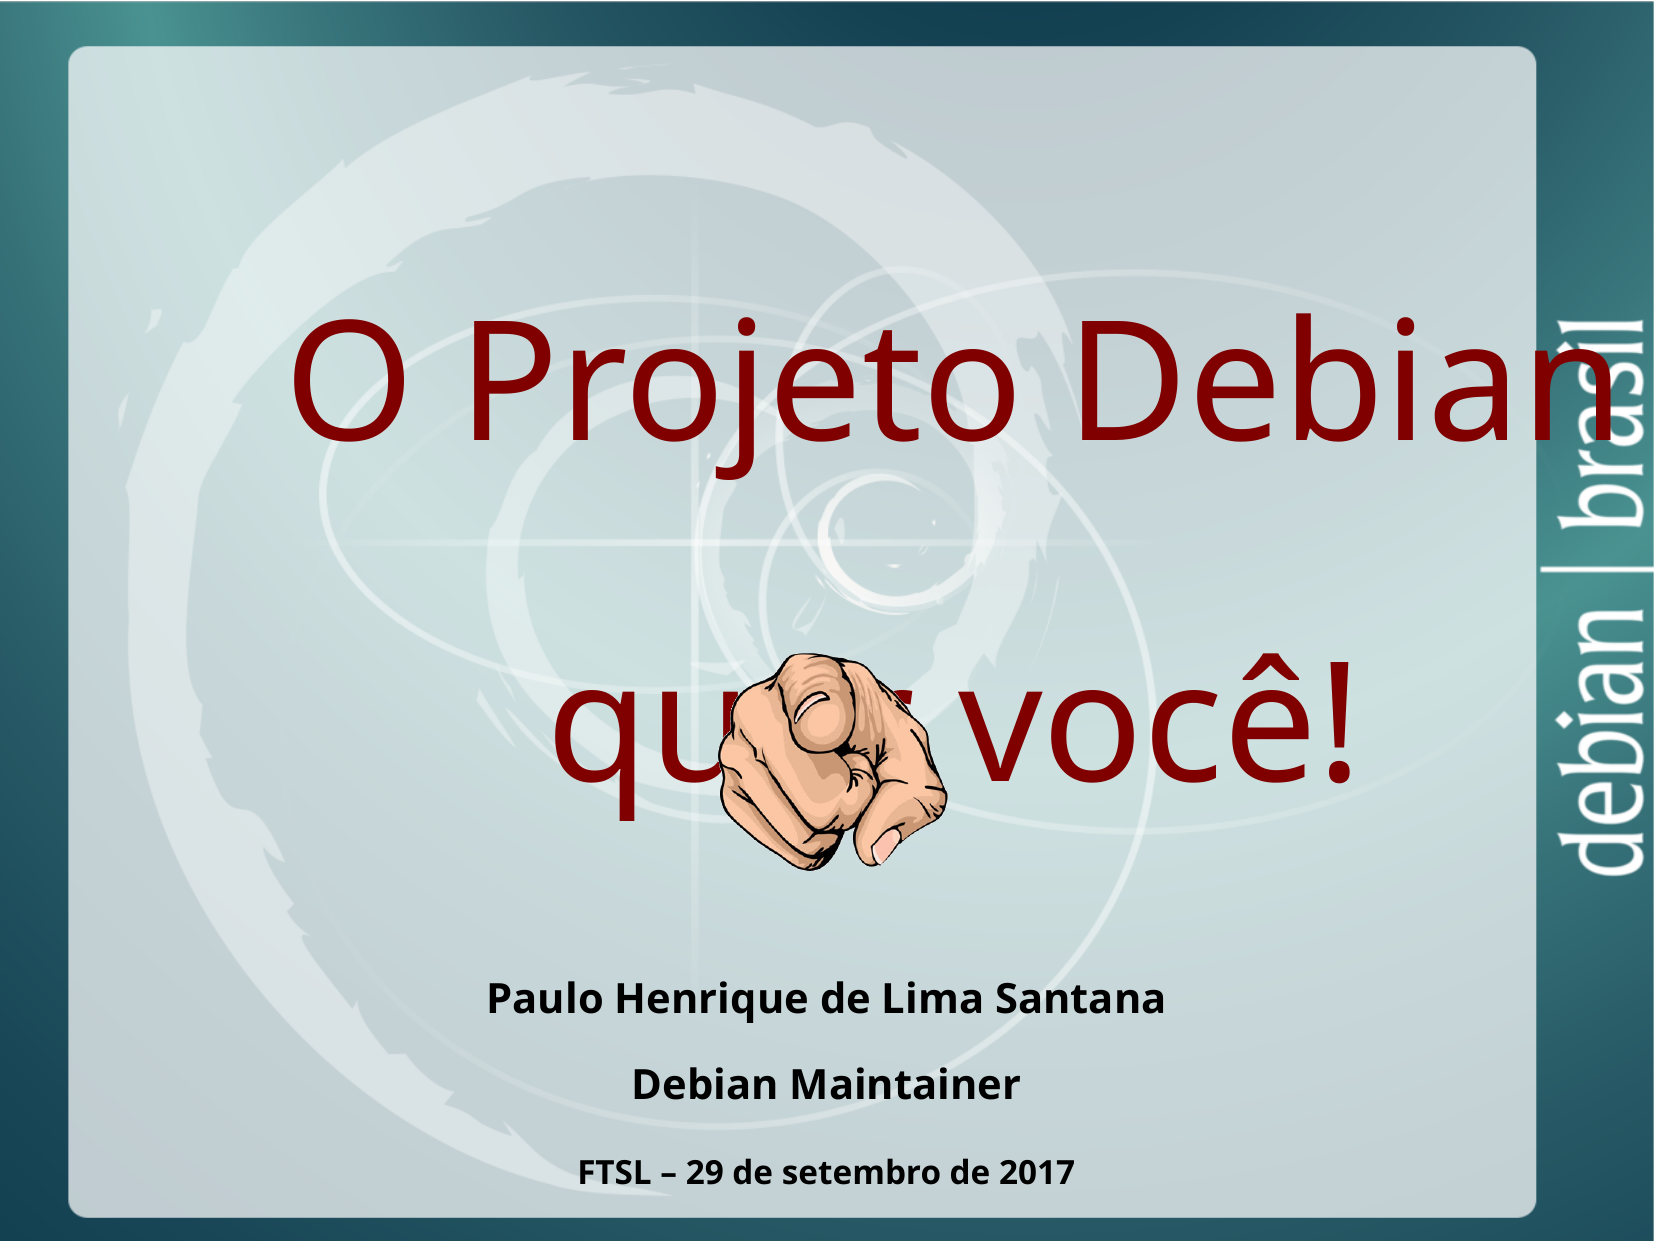

O Projeto Debian
quer você!
Paulo Henrique de Lima Santana
Debian Maintainer
FTSL – 29 de setembro de 2017